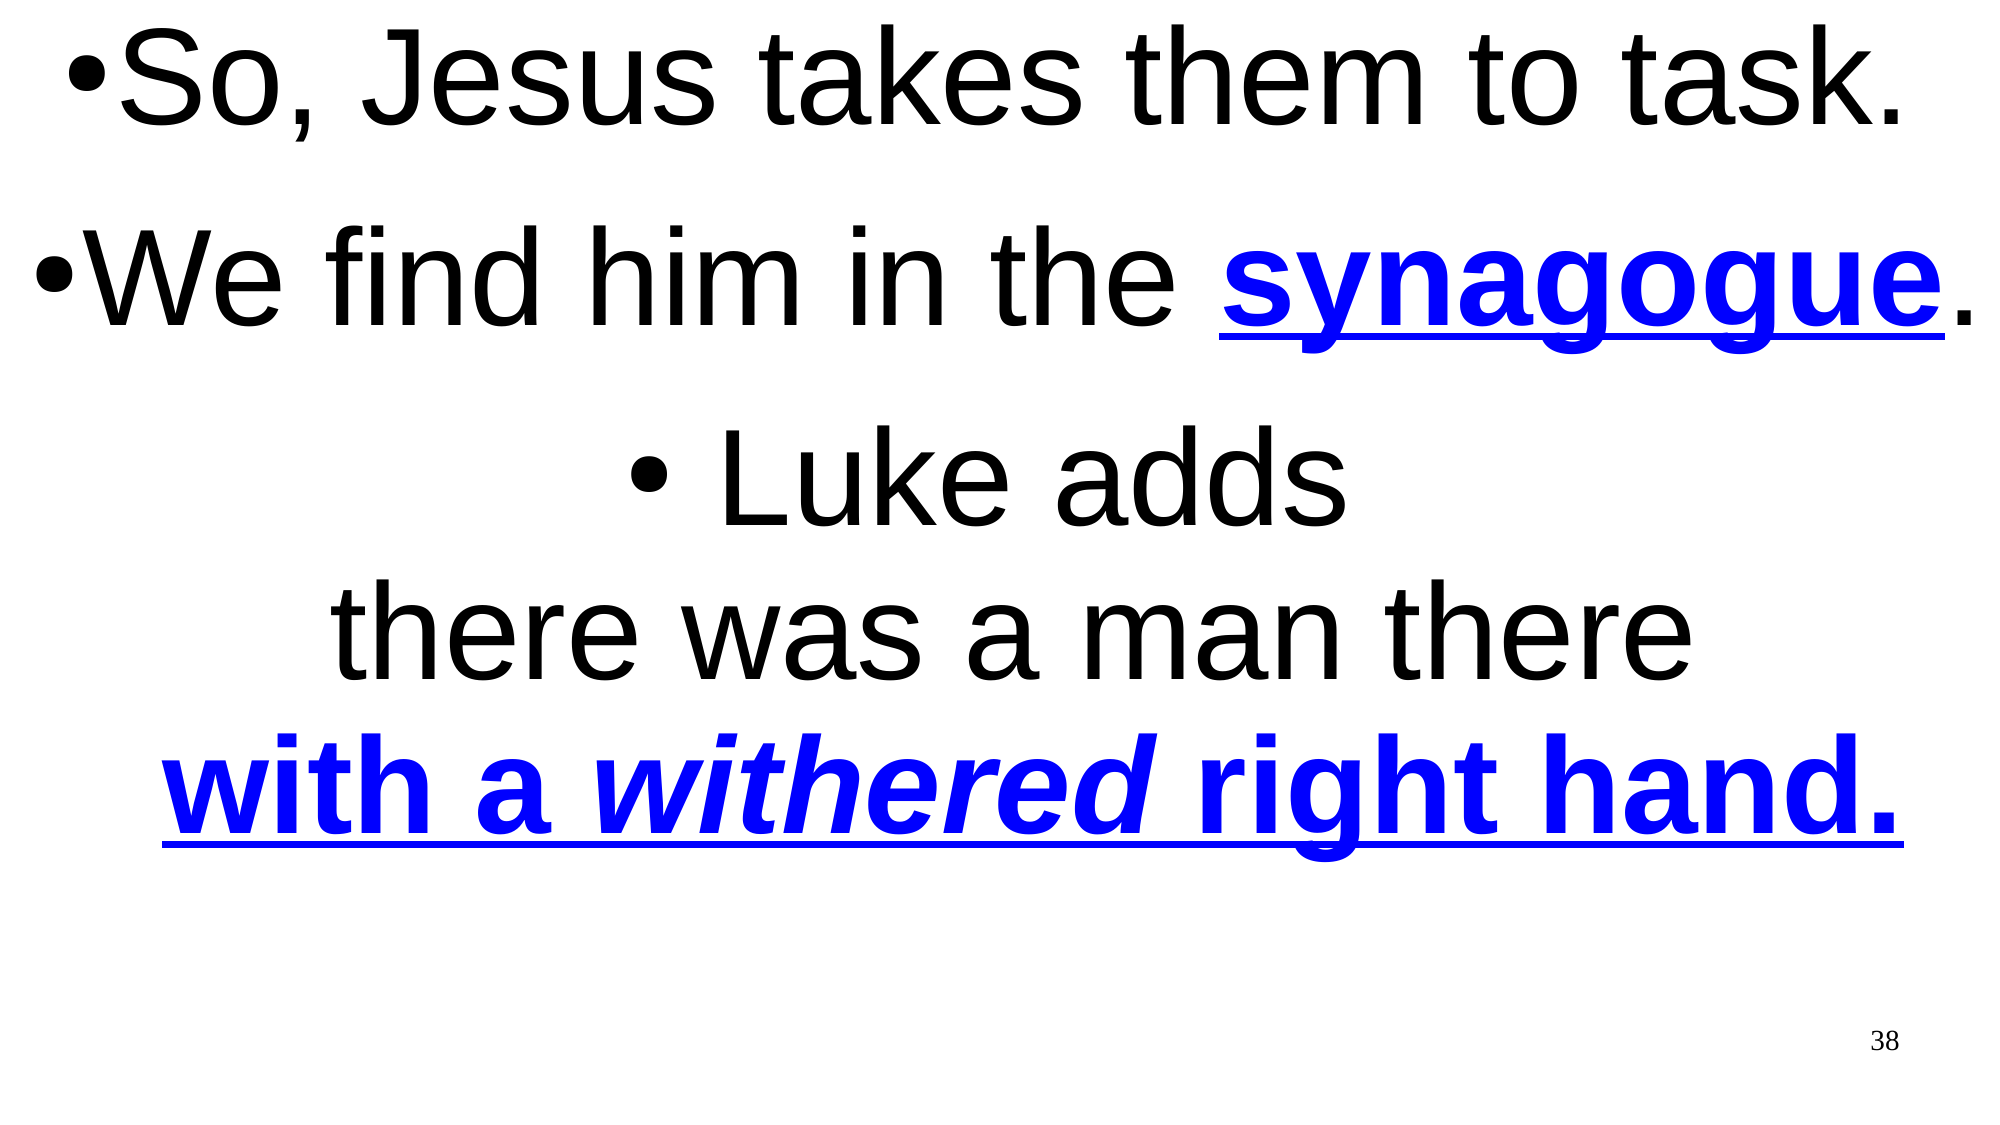

# So, Jesus takes them to task.
We find him in the synagogue.
 Luke adds
there was a man there
with a withered right hand.
38